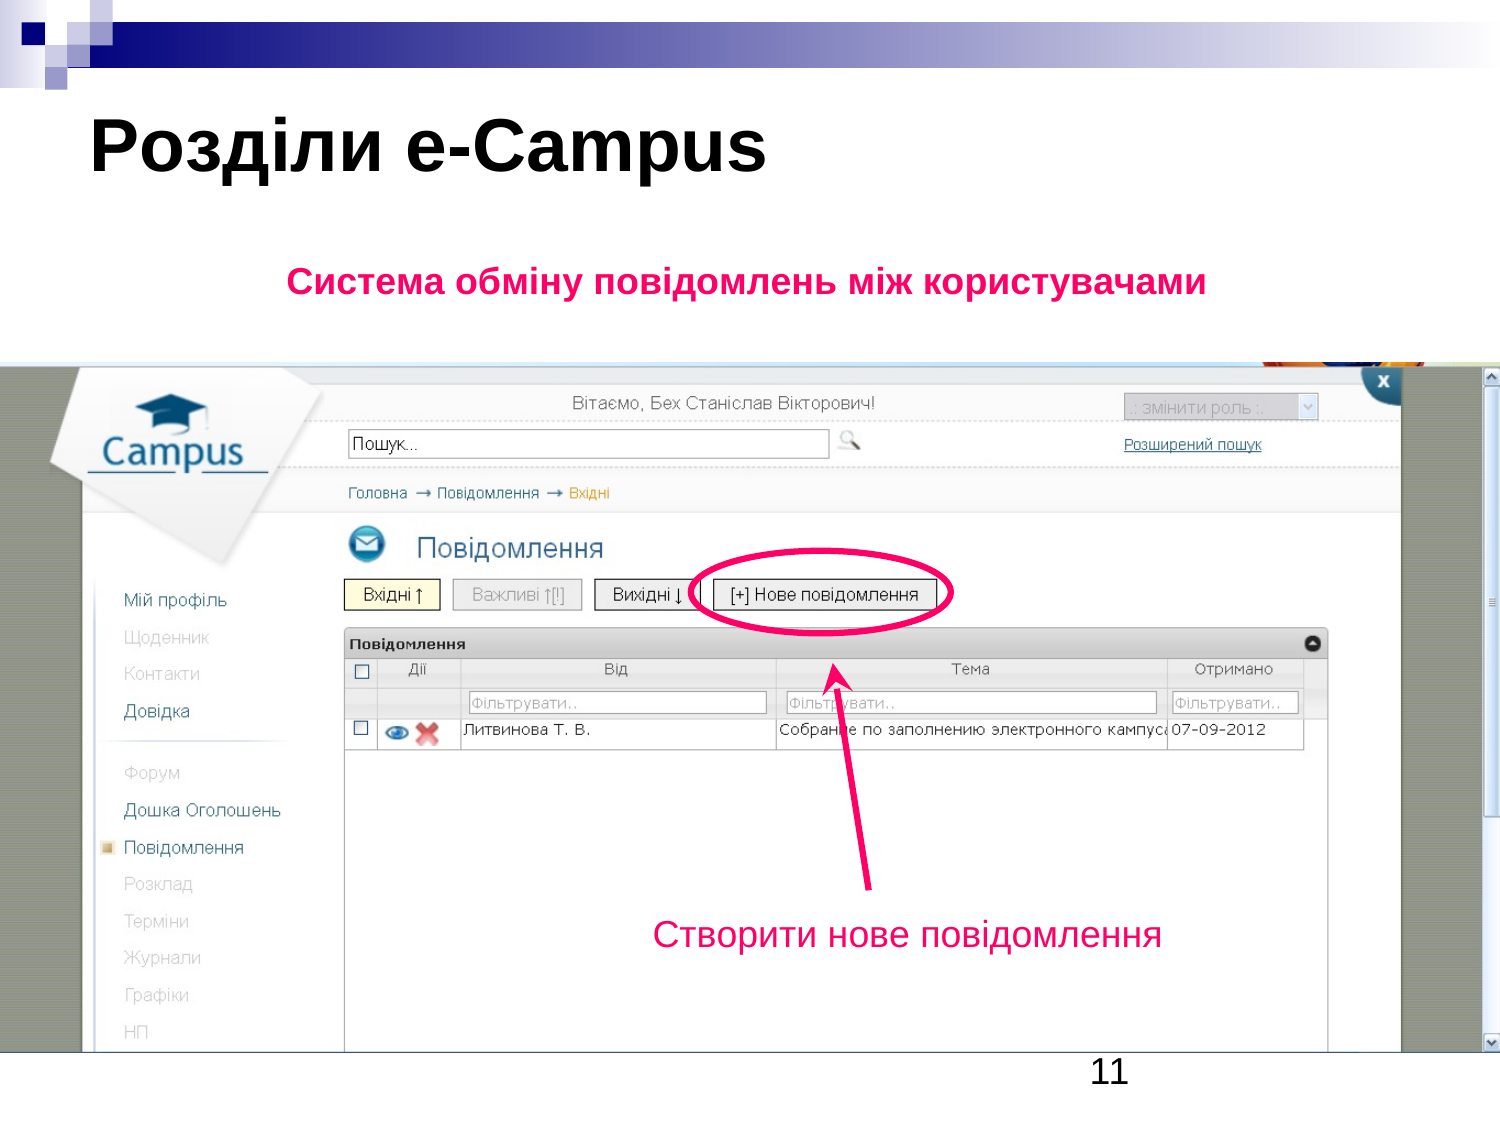

# Розділи e-Campus
Система обміну повідомлень між користувачами
Створити нове повідомлення
11